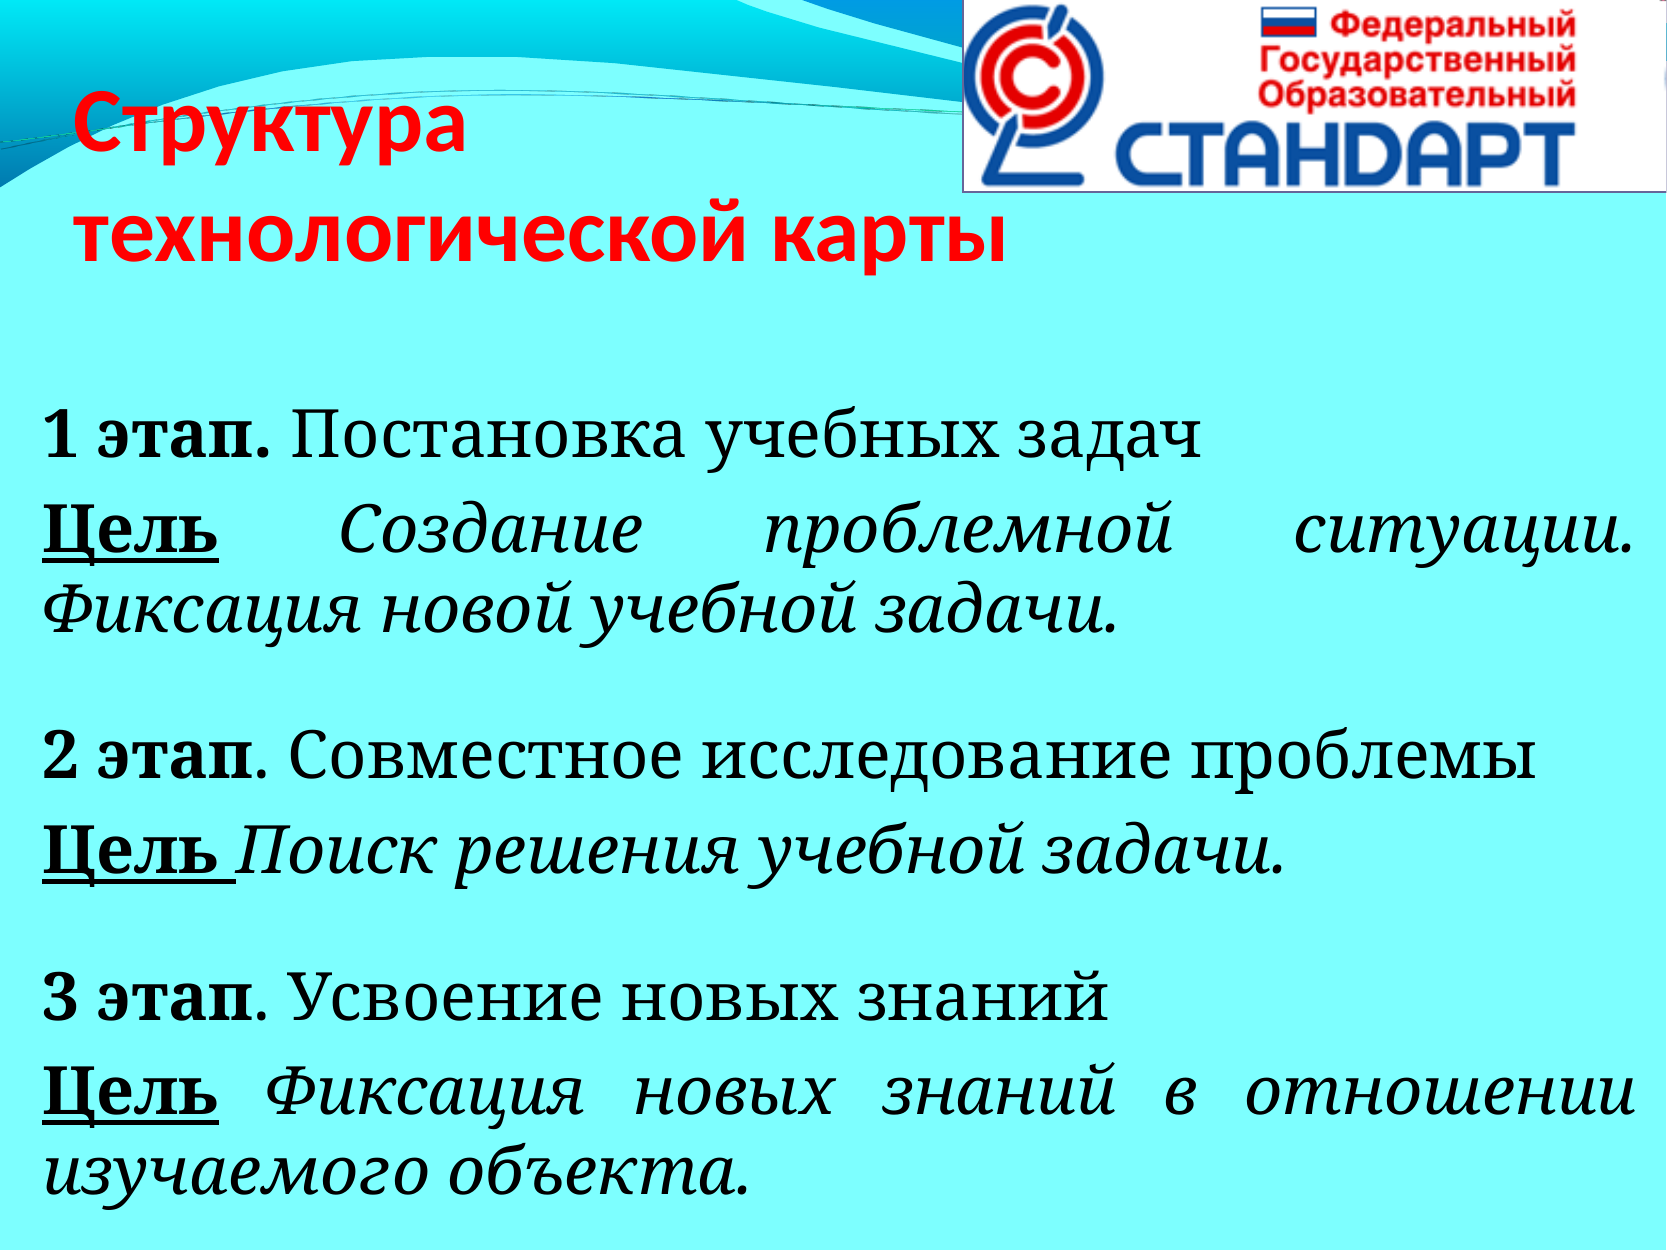

Структура
технологической карты
1 этап. Постановка учебных задач
Цель Создание проблемной ситуации. Фиксация новой учебной задачи.
2 этап. Совместное исследование проблемы
Цель Поиск решения учебной задачи.
3 этап. Усвоение новых знаний
Цель Фиксация новых знаний в отношении изучаемого объекта.